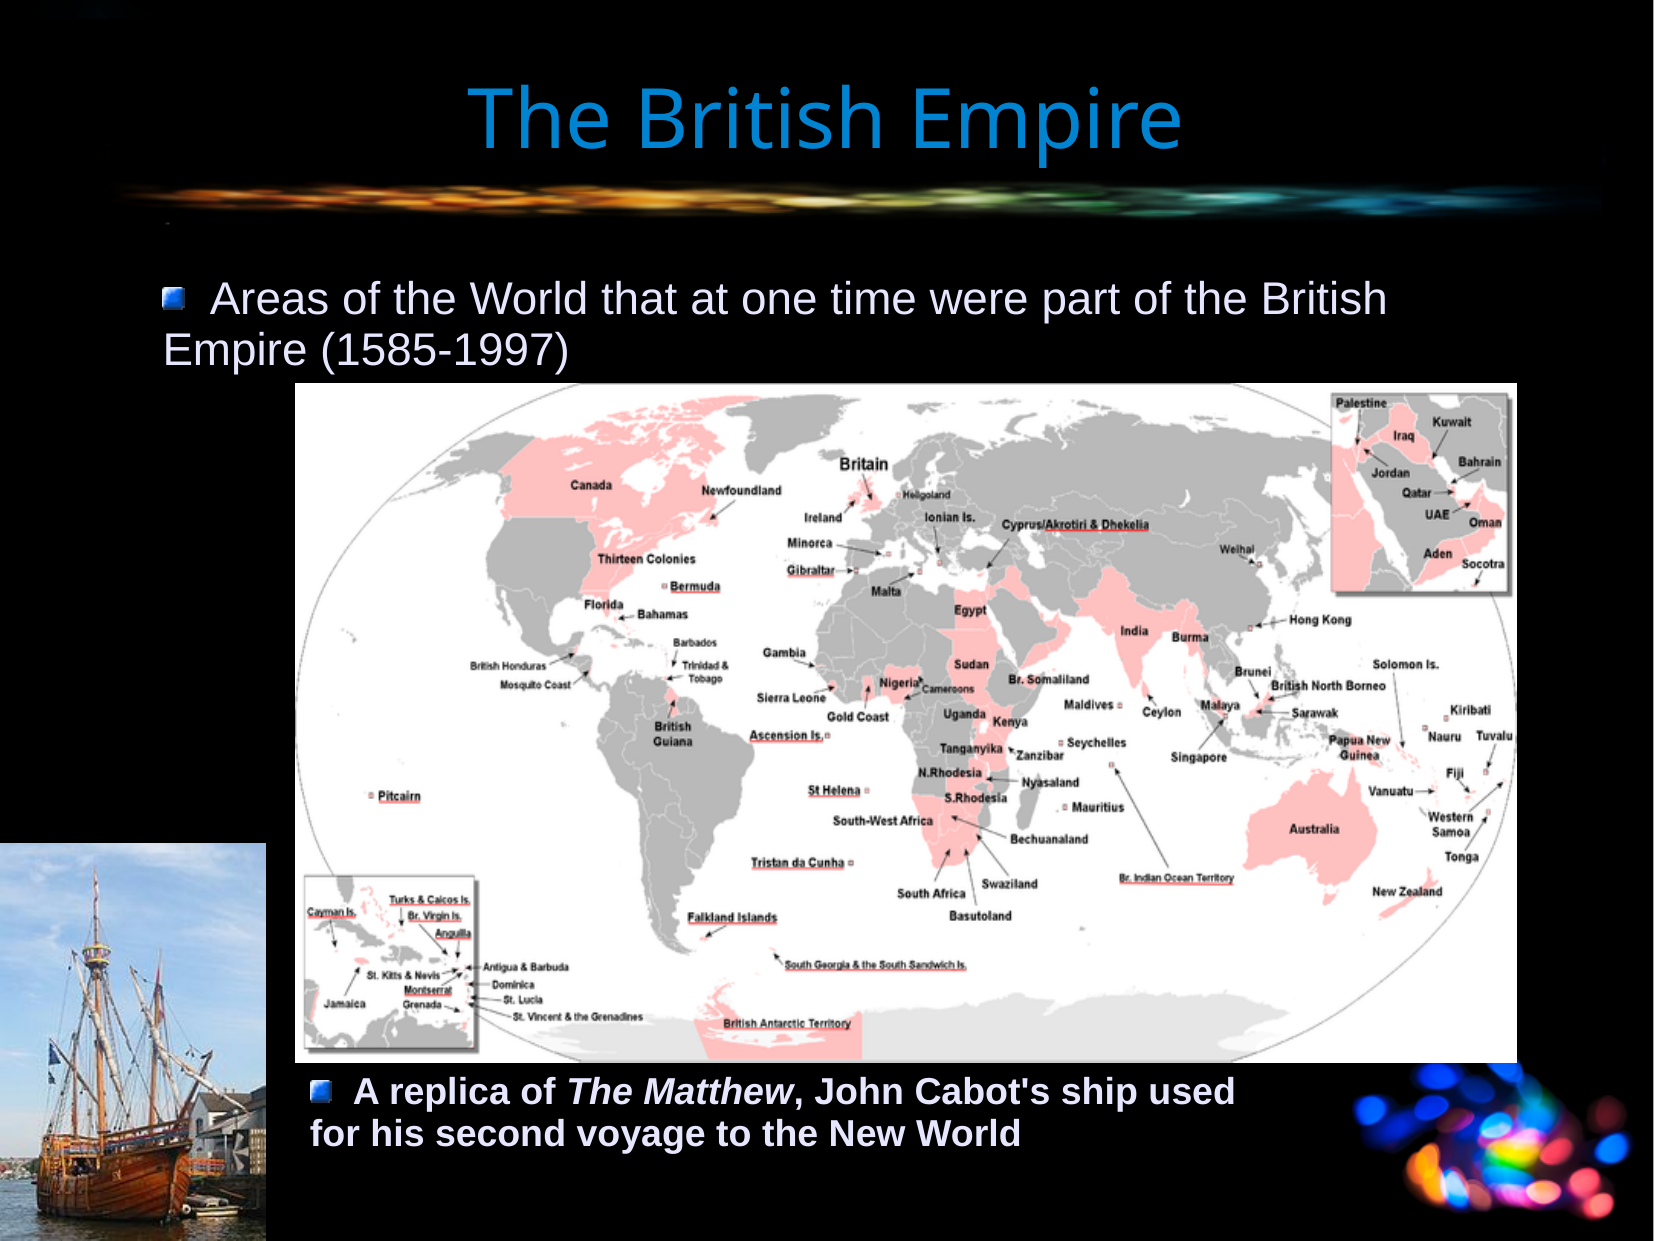

# The British Empire
 Areas of the World that at one time were part of the British Empire (1585-1997)
 A replica of The Matthew, John Cabot's ship used for his second voyage to the New World